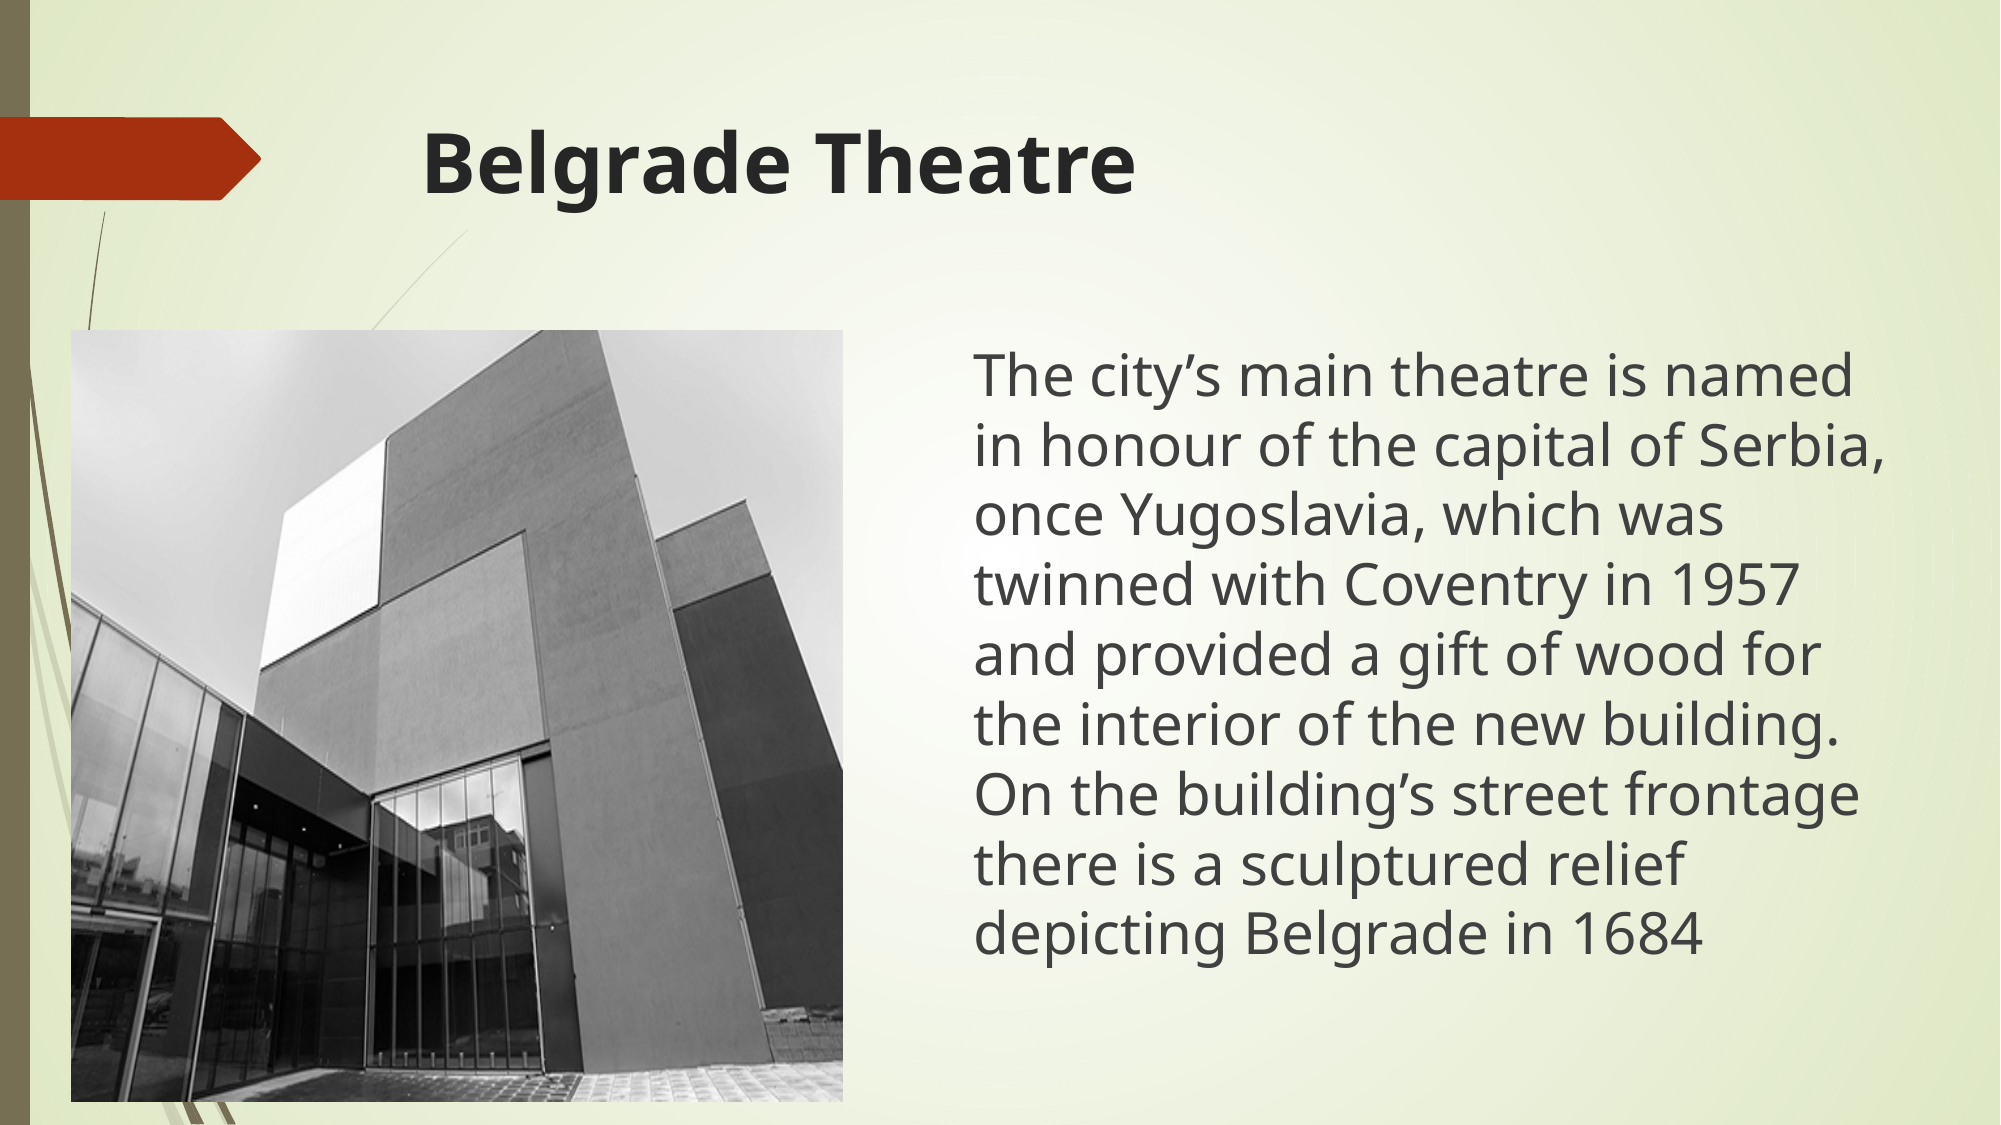

# Belgrade Theatre
The city’s main theatre is named in honour of the capital of Serbia, once Yugoslavia, which was twinned with Coventry in 1957 and provided a gift of wood for the interior of the new building. On the building’s street frontage there is a sculptured relief depicting Belgrade in 1684